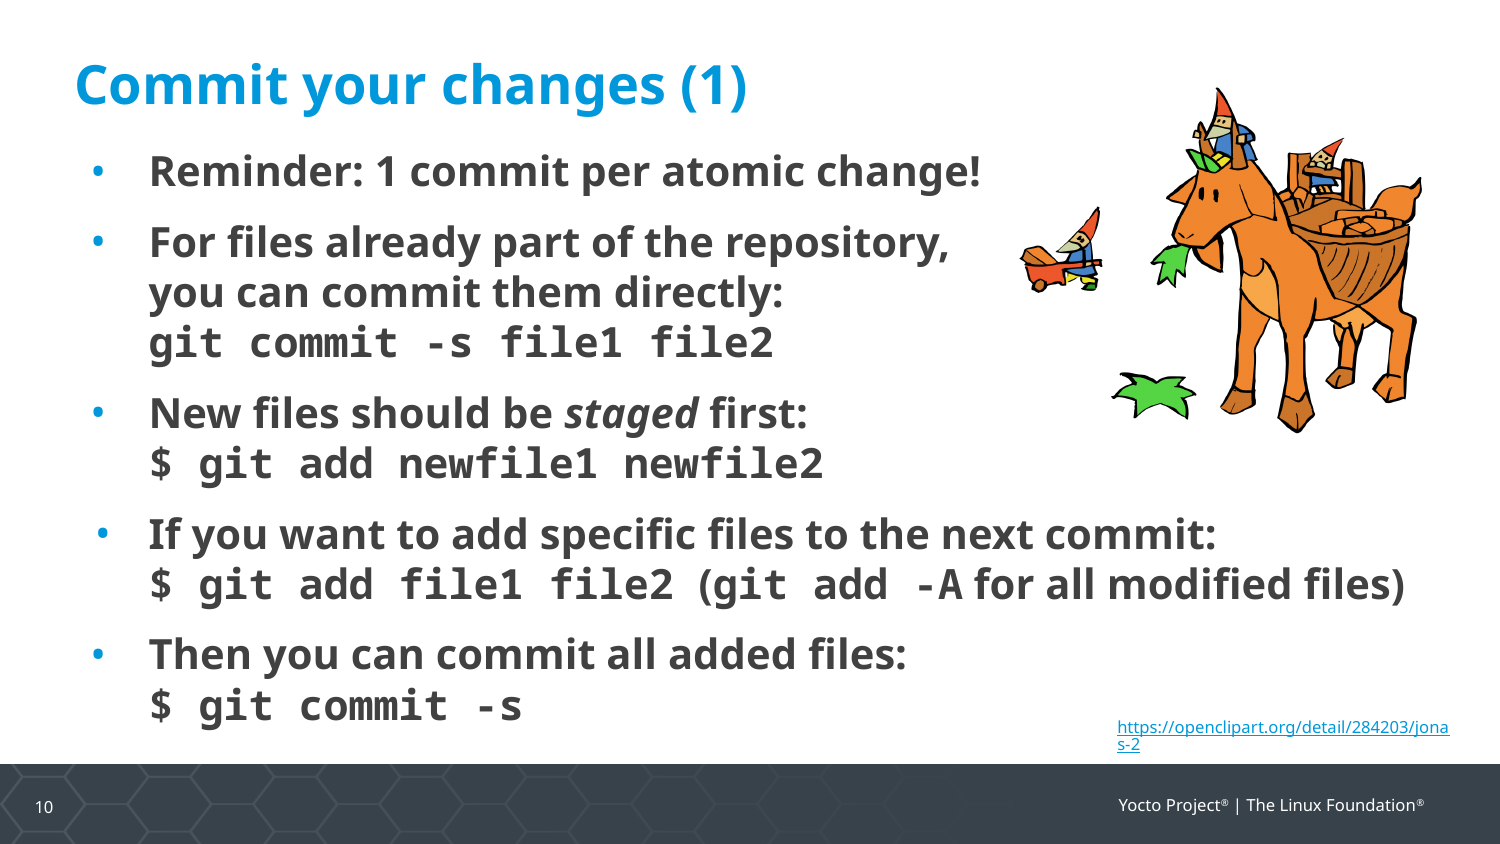

# Commit your changes (1)
Reminder: 1 commit per atomic change!
For files already part of the repository,
you can commit them directly:
git commit -s file1 file2
New files should be staged first:
$ git add newfile1 newfile2
If you want to add specific files to the next commit:
$ git add file1 file2 (git add -A for all modified files)
Then you can commit all added files:
$ git commit -s
https://openclipart.org/detail/284203/jonas-2